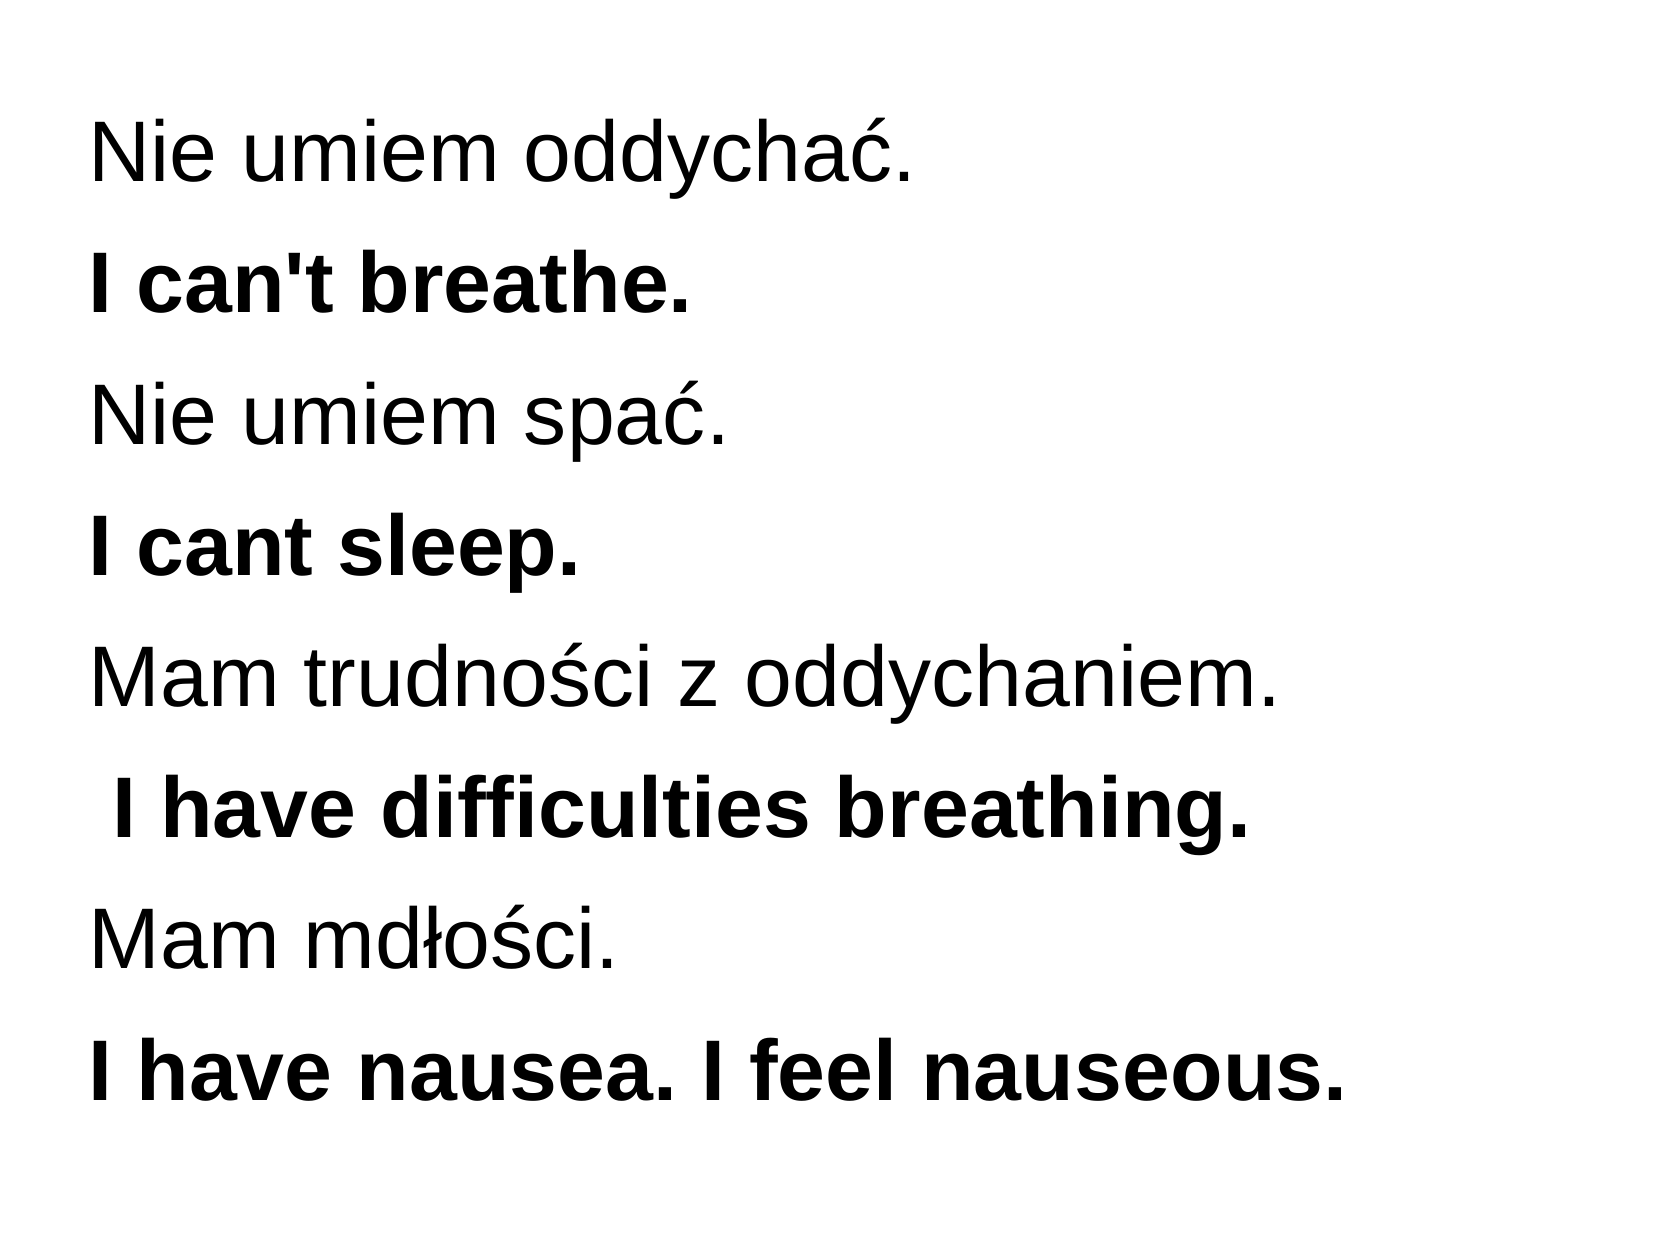

# Nie umiem oddychać.
I can't breathe.
Nie umiem spać.
I cant sleep.
Mam trudności z oddychaniem.
 I have difficulties breathing.
Mam mdłości.
I have nausea. I feel nauseous.